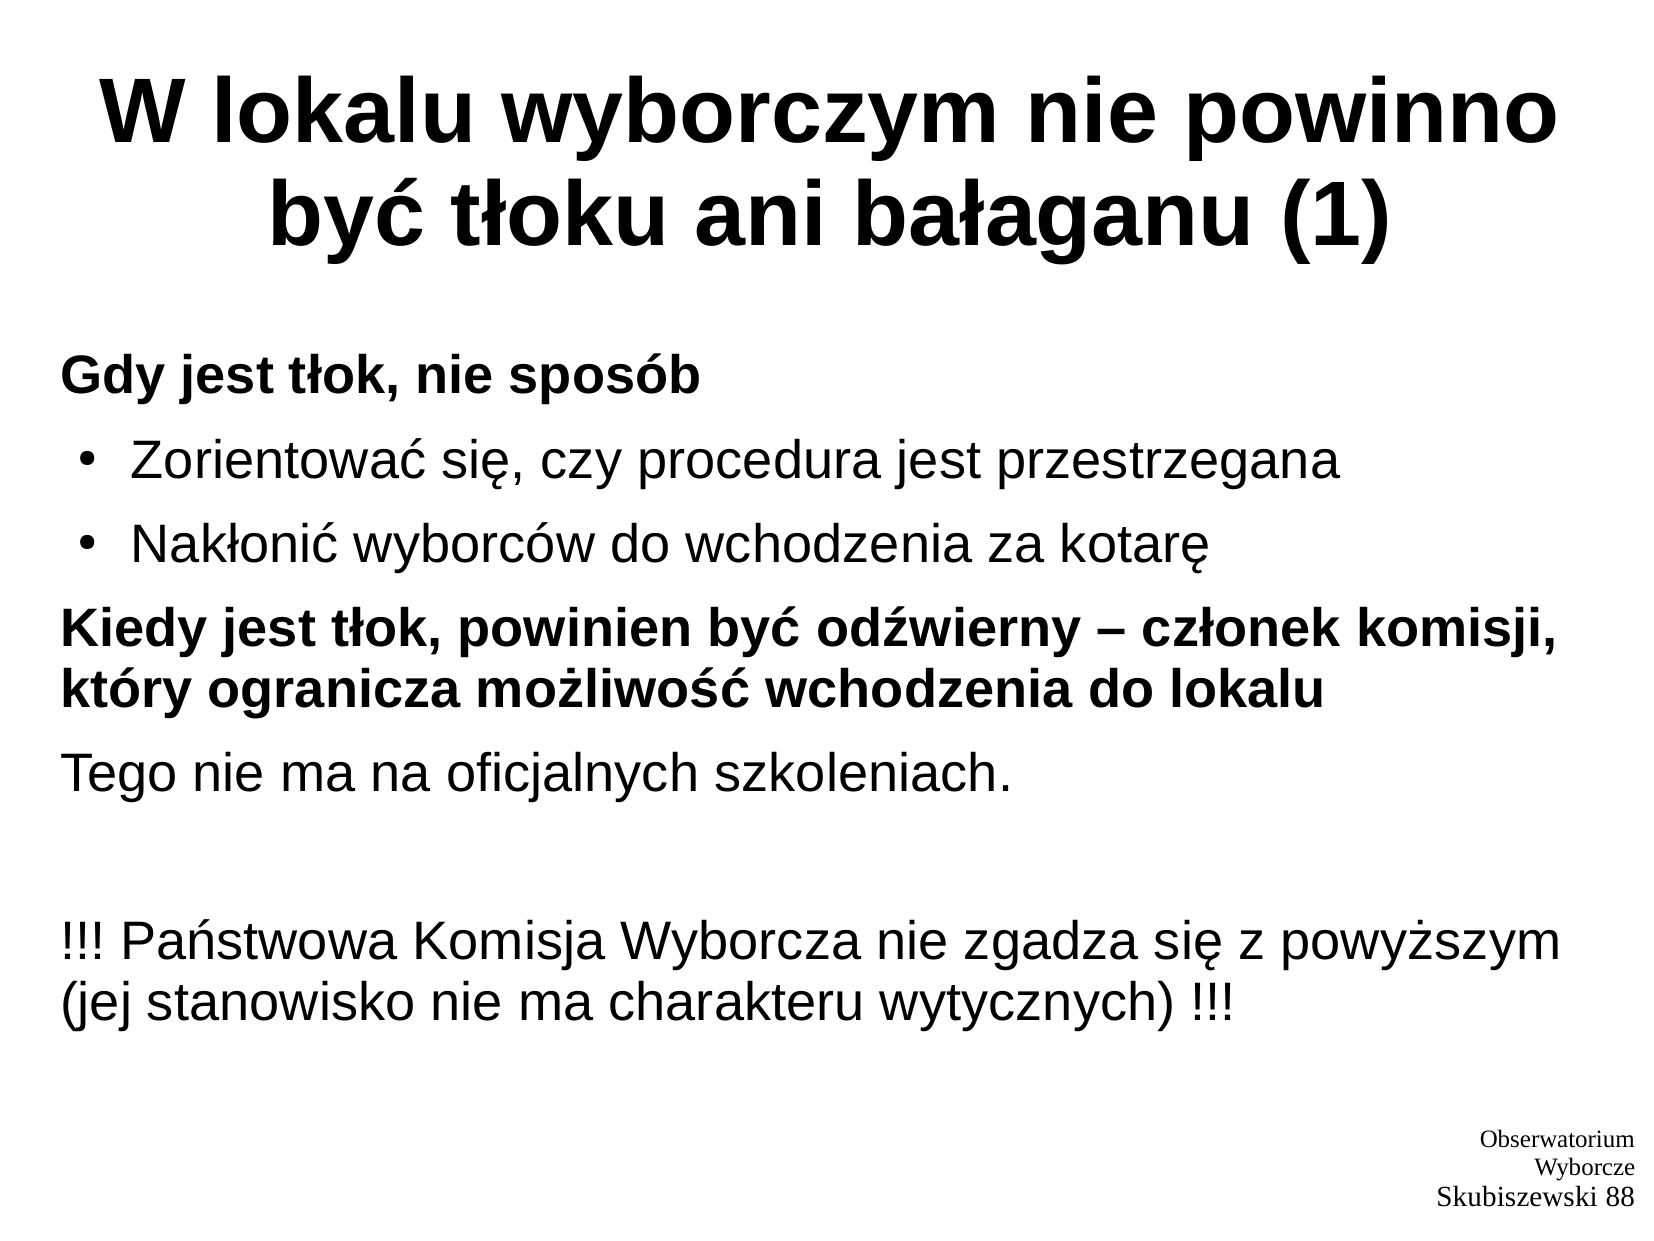

# W lokalu wyborczym nie powinno być tłoku ani bałaganu (1)
Gdy jest tłok, nie sposób
Zorientować się, czy procedura jest przestrzegana
Nakłonić wyborców do wchodzenia za kotarę
Kiedy jest tłok, powinien być odźwierny – członek komisji, który ogranicza możliwość wchodzenia do lokalu
Tego nie ma na oficjalnych szkoleniach.
!!! Państwowa Komisja Wyborcza nie zgadza się z powyższym (jej stanowisko nie ma charakteru wytycznych) !!!
88